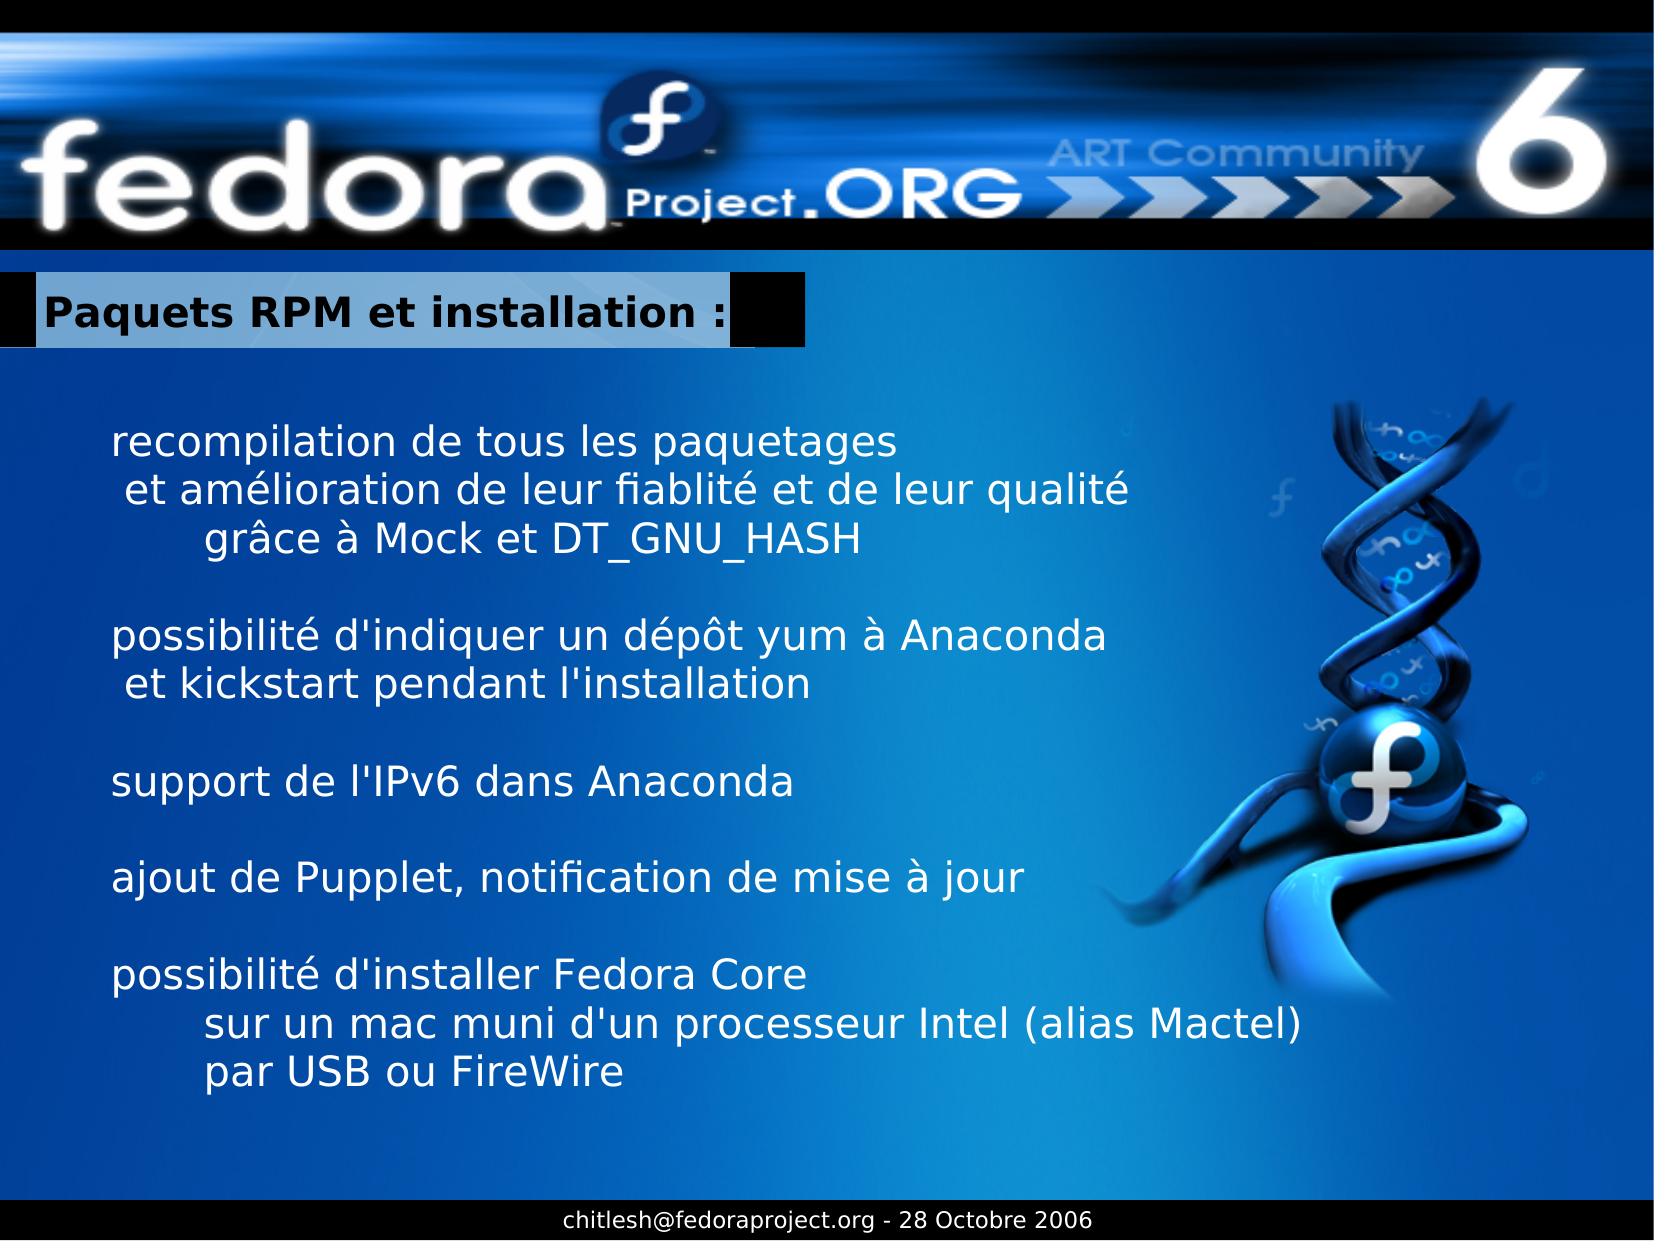

Paquets RPM et installation :
 recompilation de tous les paquetages
 et amélioration de leur fiablité et de leur qualité
grâce à Mock et DT_GNU_HASH
 possibilité d'indiquer un dépôt yum à Anaconda
 et kickstart pendant l'installation
 support de l'IPv6 dans Anaconda
 ajout de Pupplet, notification de mise à jour
 possibilité d'installer Fedora Core
sur un mac muni d'un processeur Intel (alias Mactel)
par USB ou FireWire